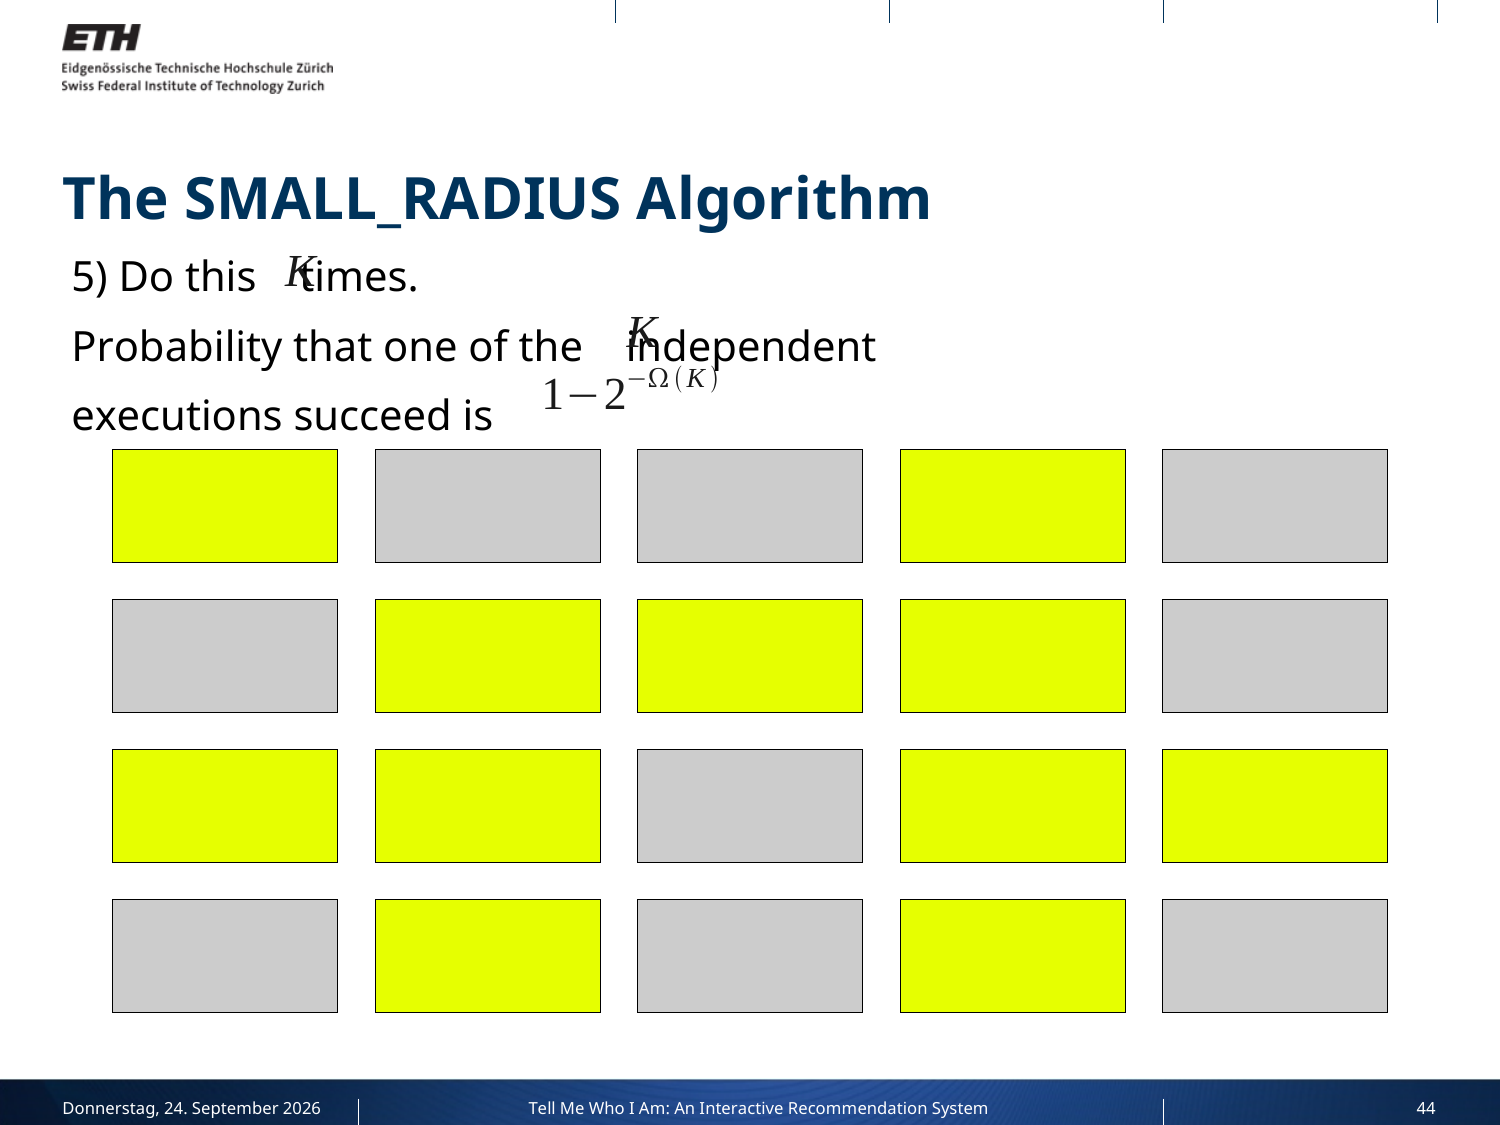

# The SMALL_RADIUS Algorithm
5) Do this times.
Probability that one of the independent
executions succeed is
44